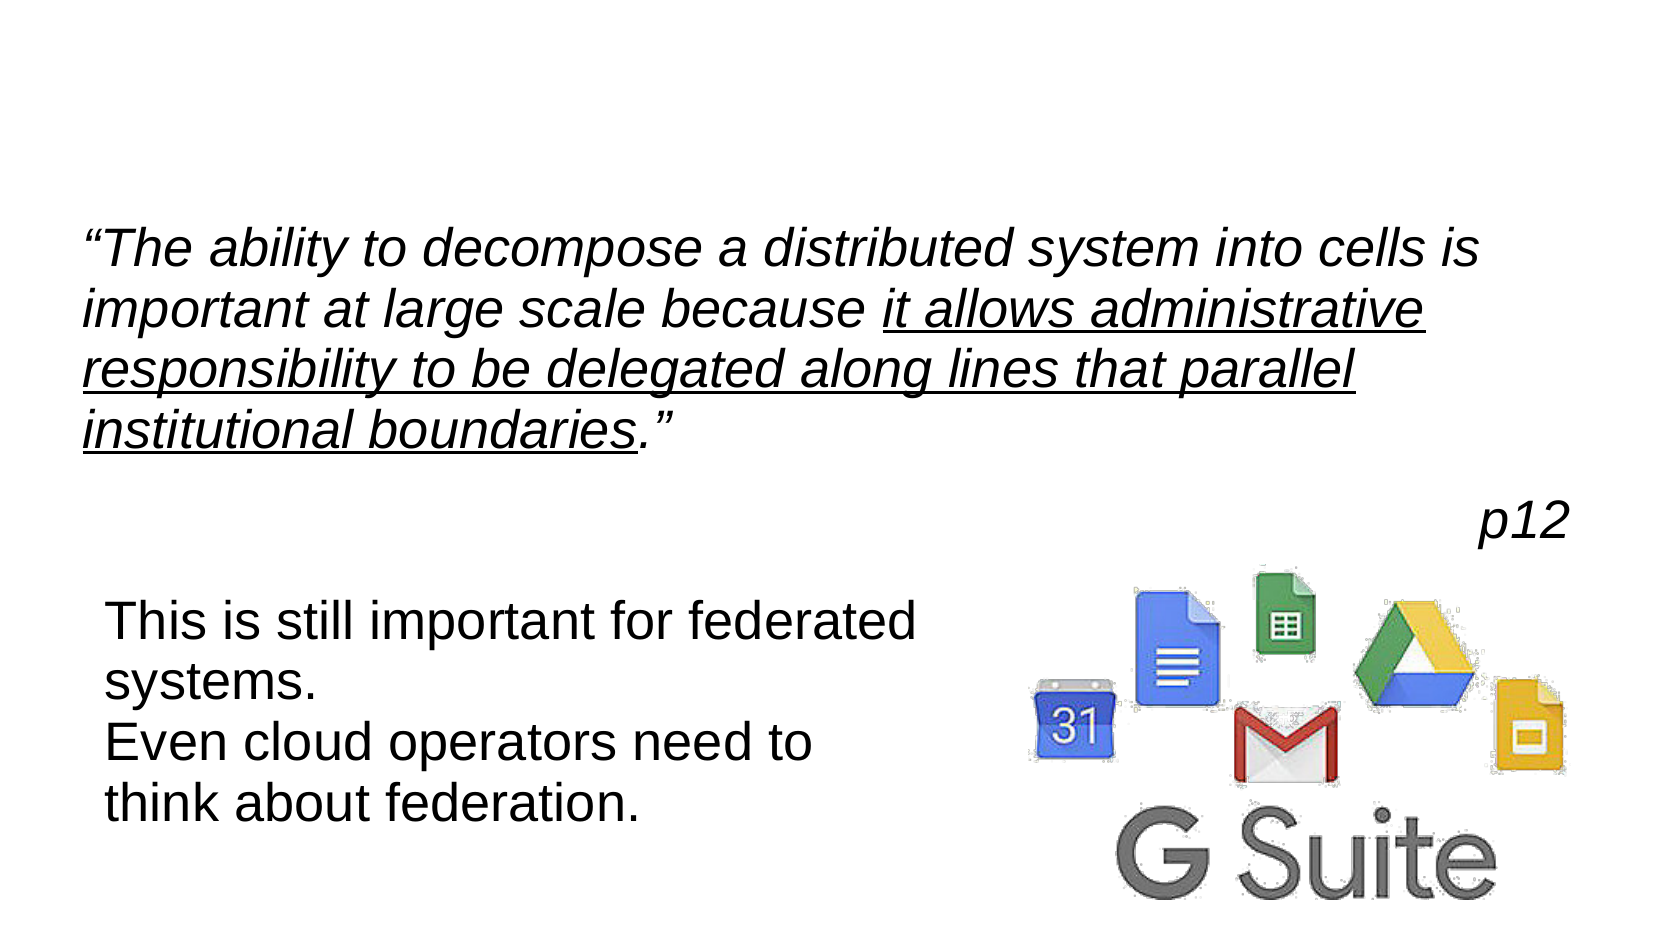

# “The ability to decompose a distributed system into cells is important at large scale because it allows administrative responsibility to be delegated along lines that parallel institutional boundaries.”
p12
This is still important for federated systems.
Even cloud operators need to think about federation.